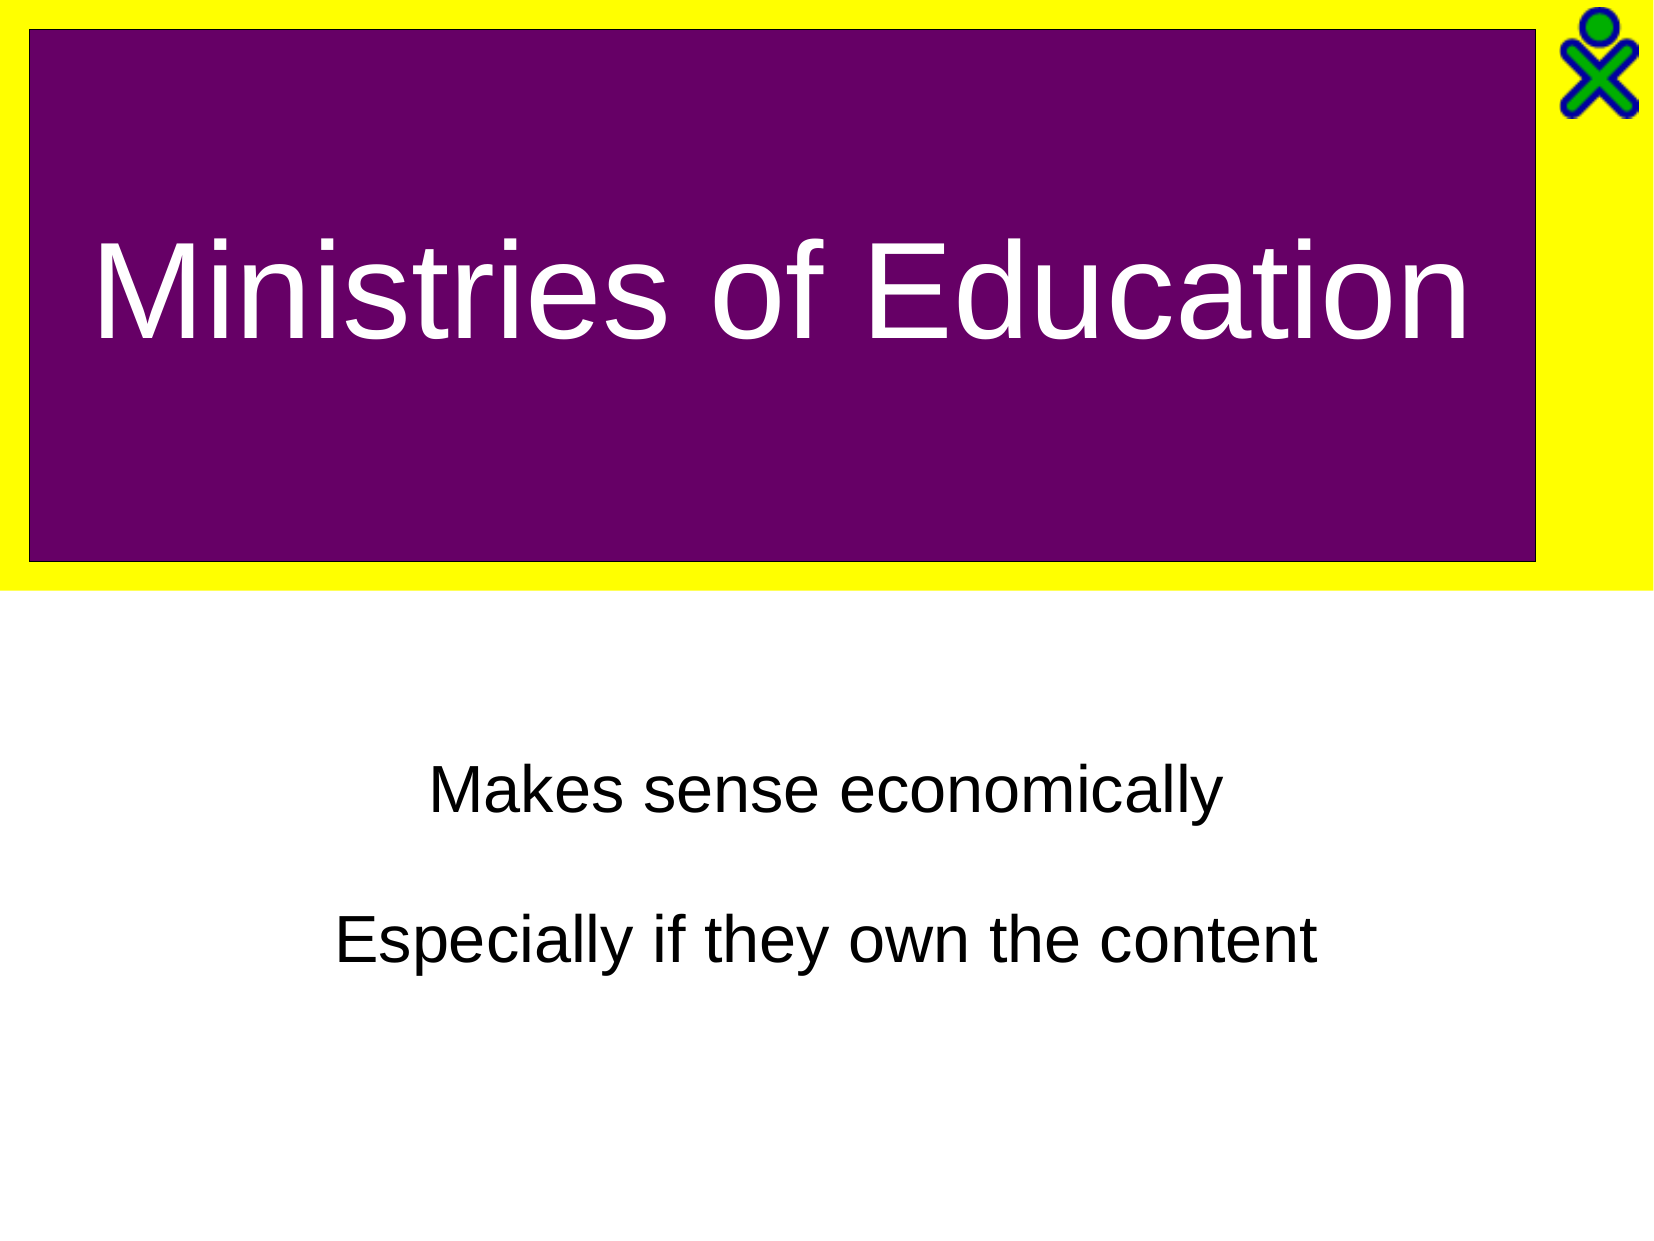

# Ministries of Education
Makes sense economically
Especially if they own the content